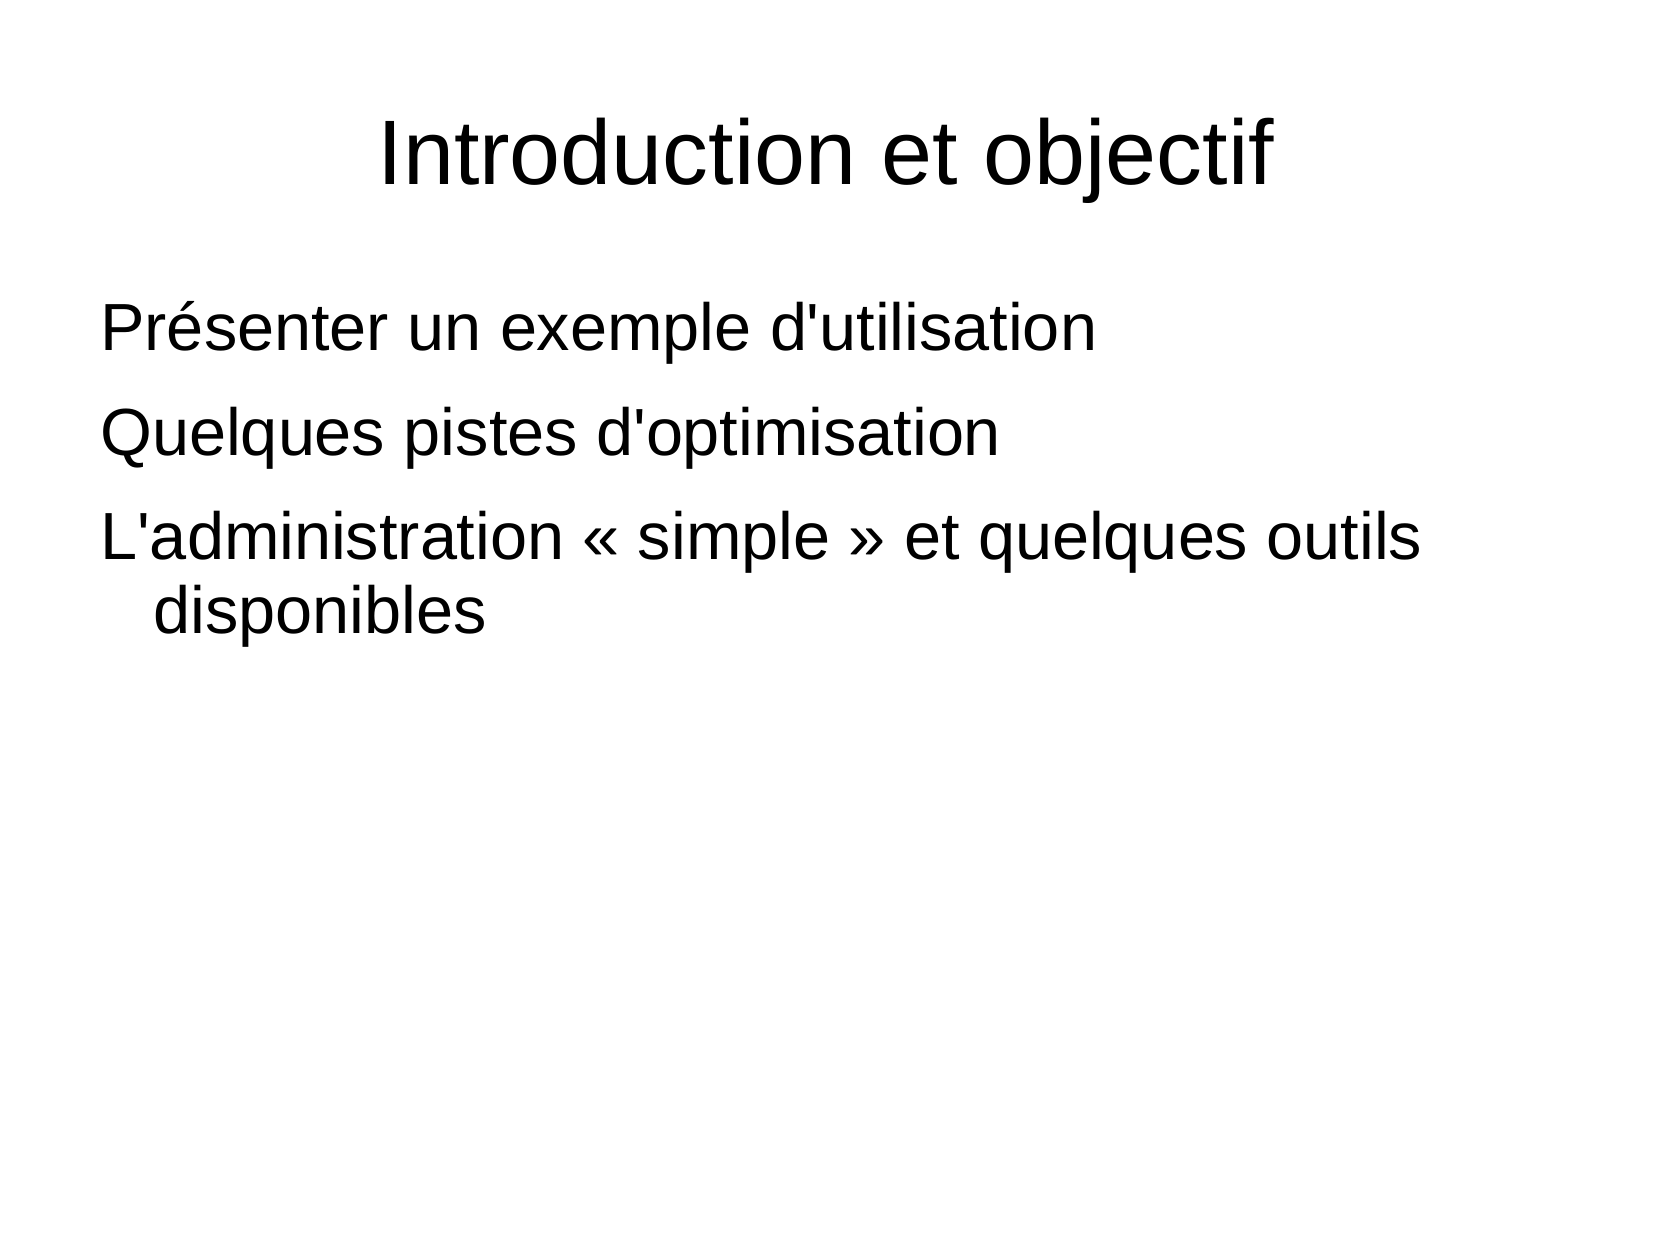

# Introduction et objectif
Présenter un exemple d'utilisation
Quelques pistes d'optimisation
L'administration « simple » et quelques outils disponibles